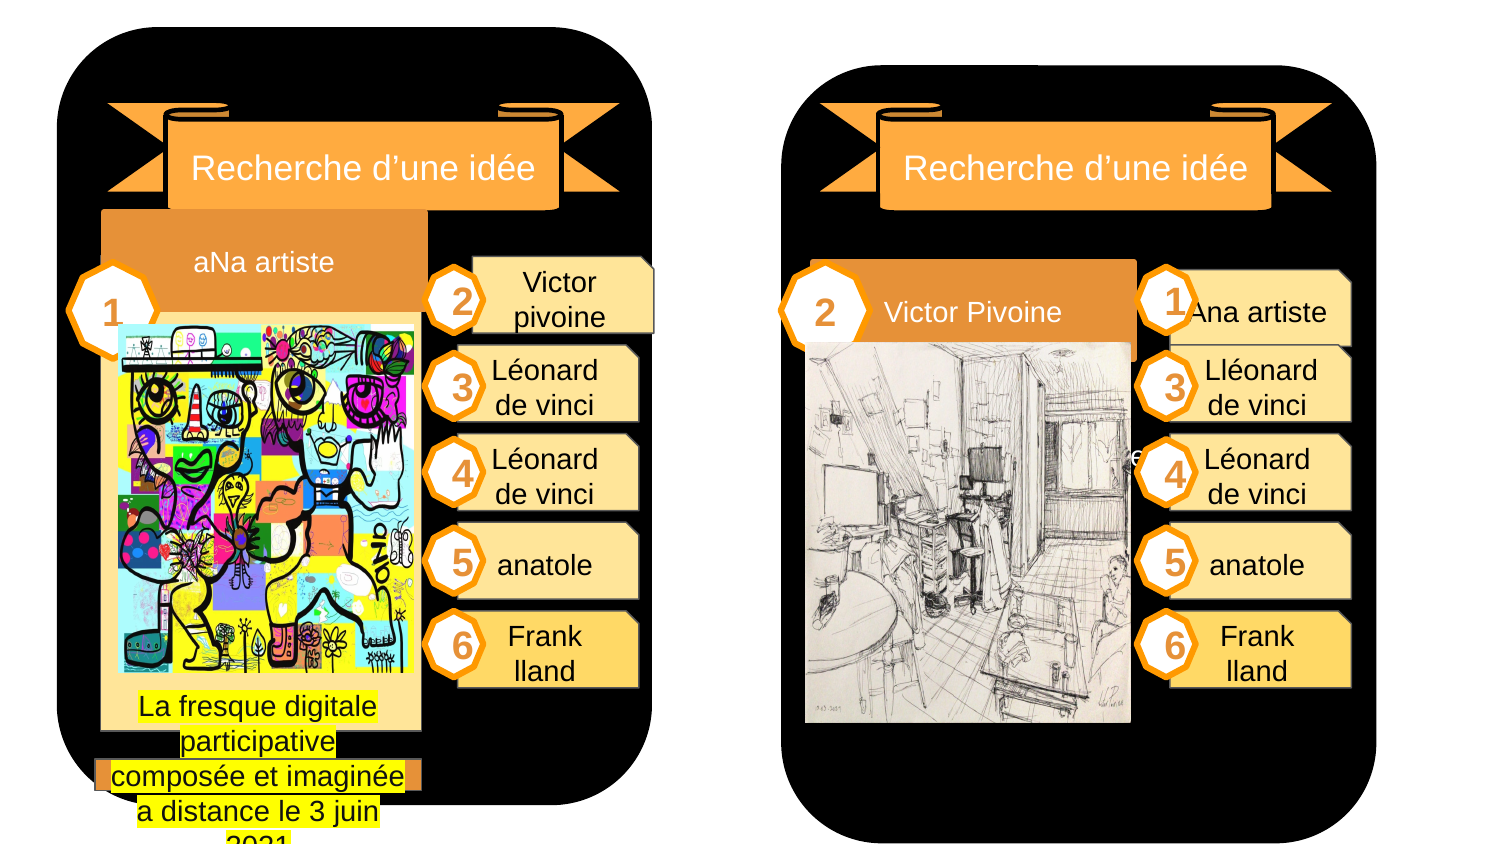

#
Croquis de mes observations<w
Recherche d’une idée
Recherche d’une idée
aNa artiste
Victor pivoine
2
1
1
2
Victor Pivoine
Ana artiste
Léonard de vinci
 Lléonard de vinci
3
3
Léonard de vinci
Léonard de vinci
4
4
5
5
anatole
anatole
Frank lland
Frank lland
6
6
La fresque digitale participative composée et imaginée a distance le 3 juin 2021